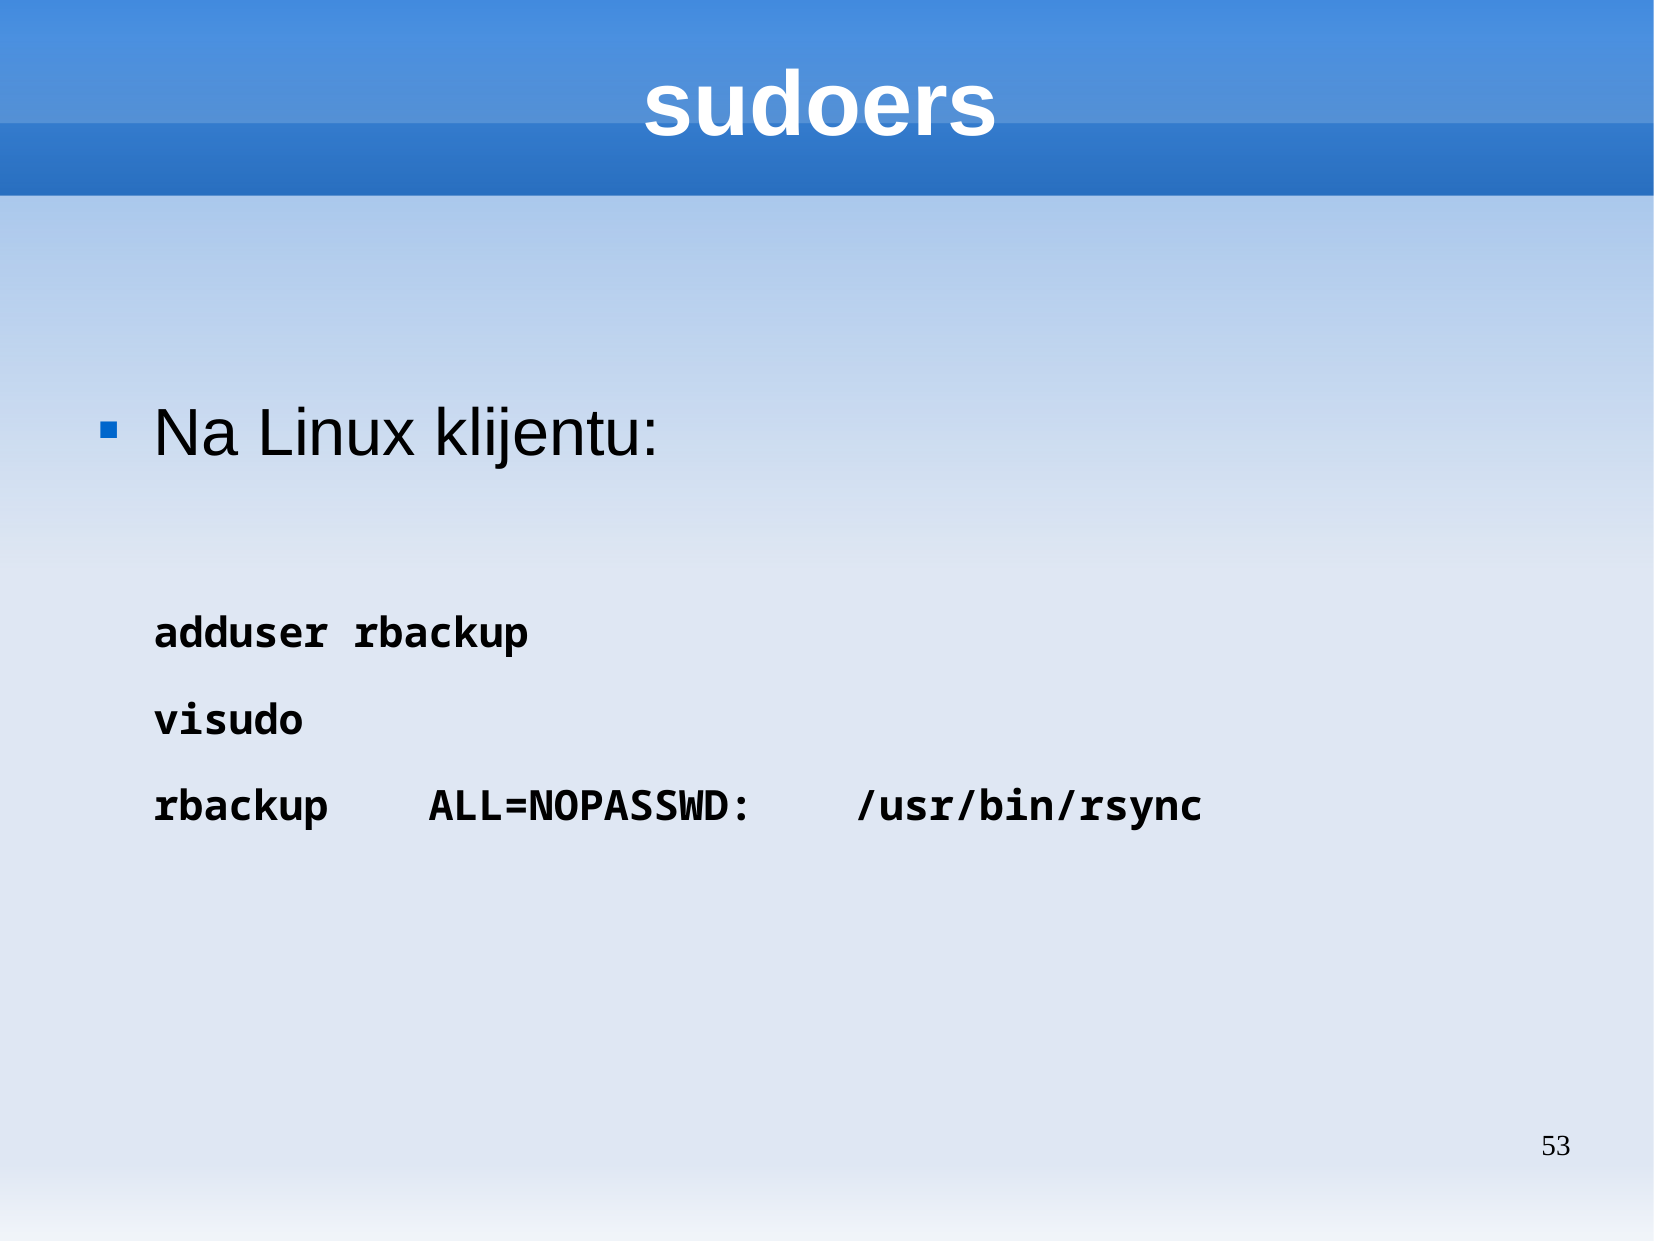

# sudoers
Na Linux klijentu:
adduser rbackup
visudo
rbackup ALL=NOPASSWD: /usr/bin/rsync
53